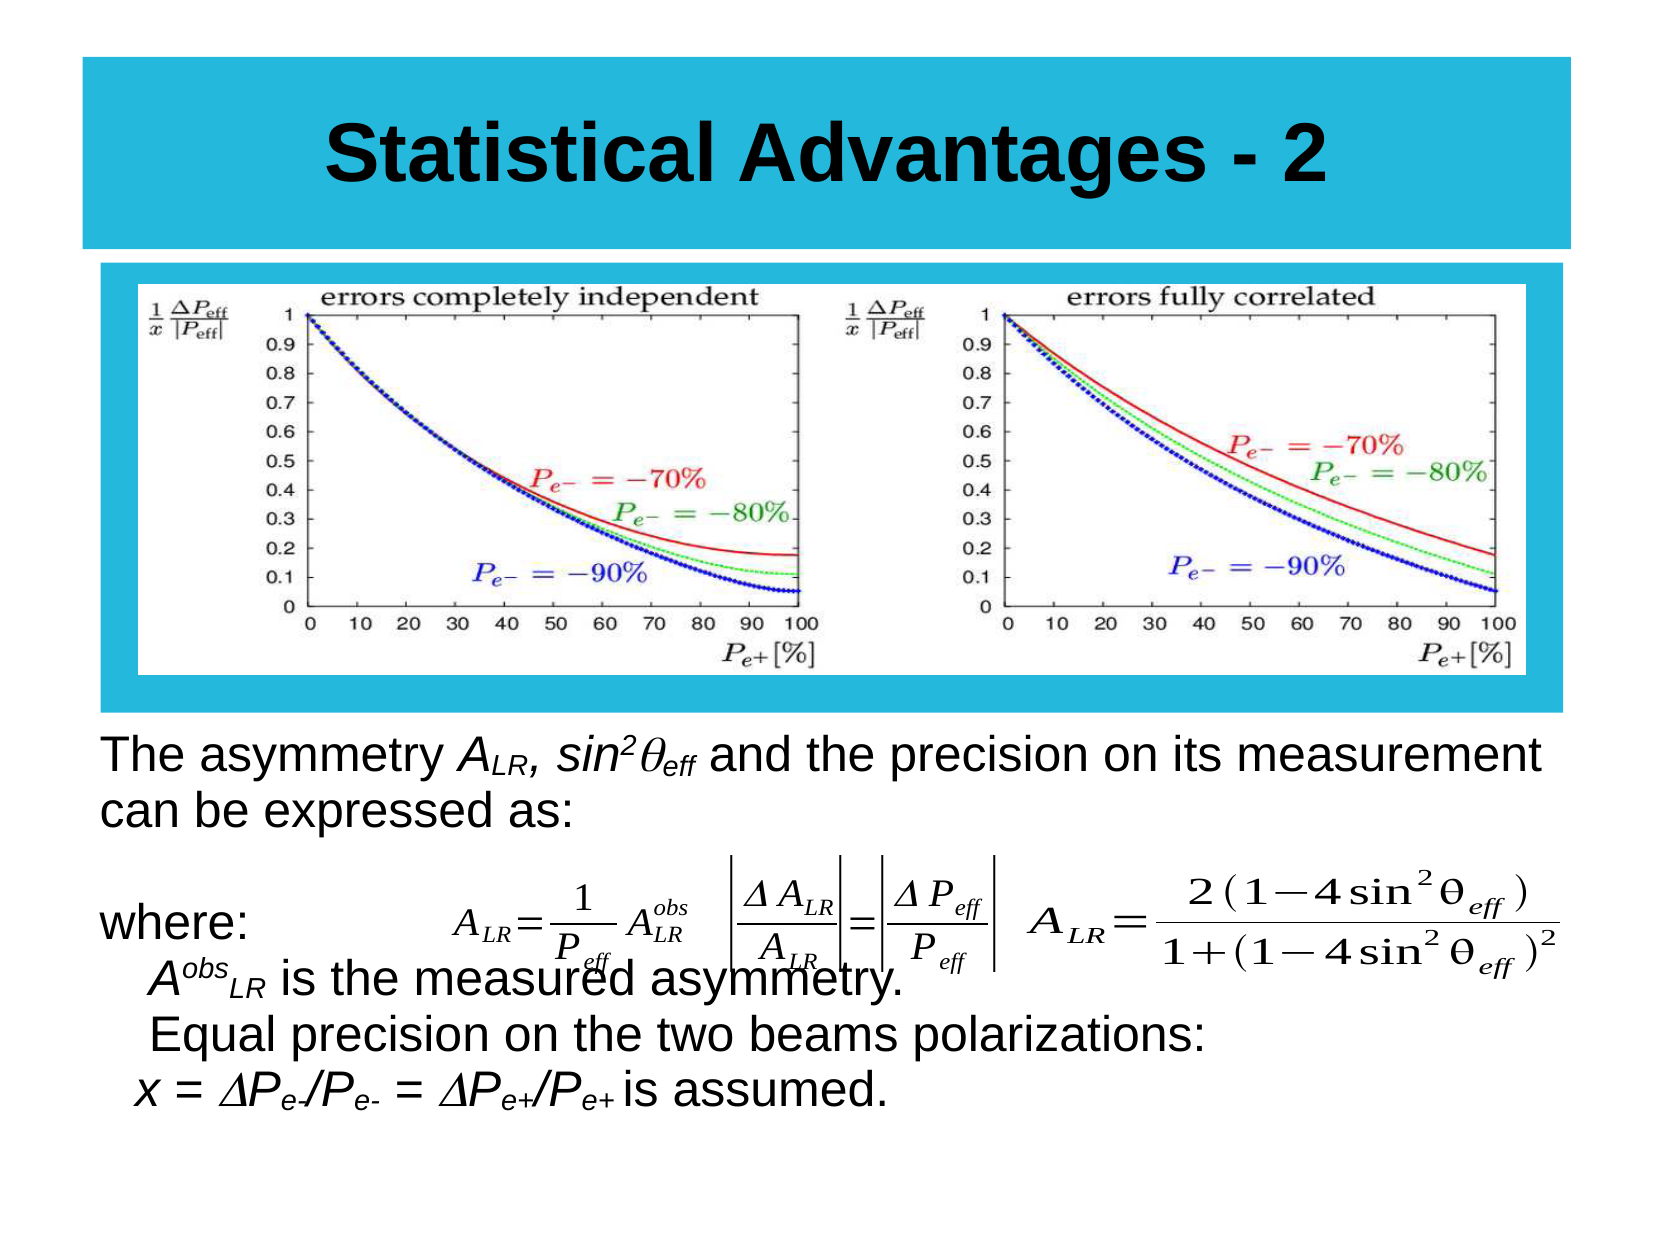

# Statistical Advantages - 2
The asymmetry ALR, sin2qeff and the precision on its measurement can be expressed as:
where:
 AobsLR is the measured asymmetry.
 Equal precision on the two beams polarizations:
x = DPe-/Pe- = DPe+/Pe+ is assumed.